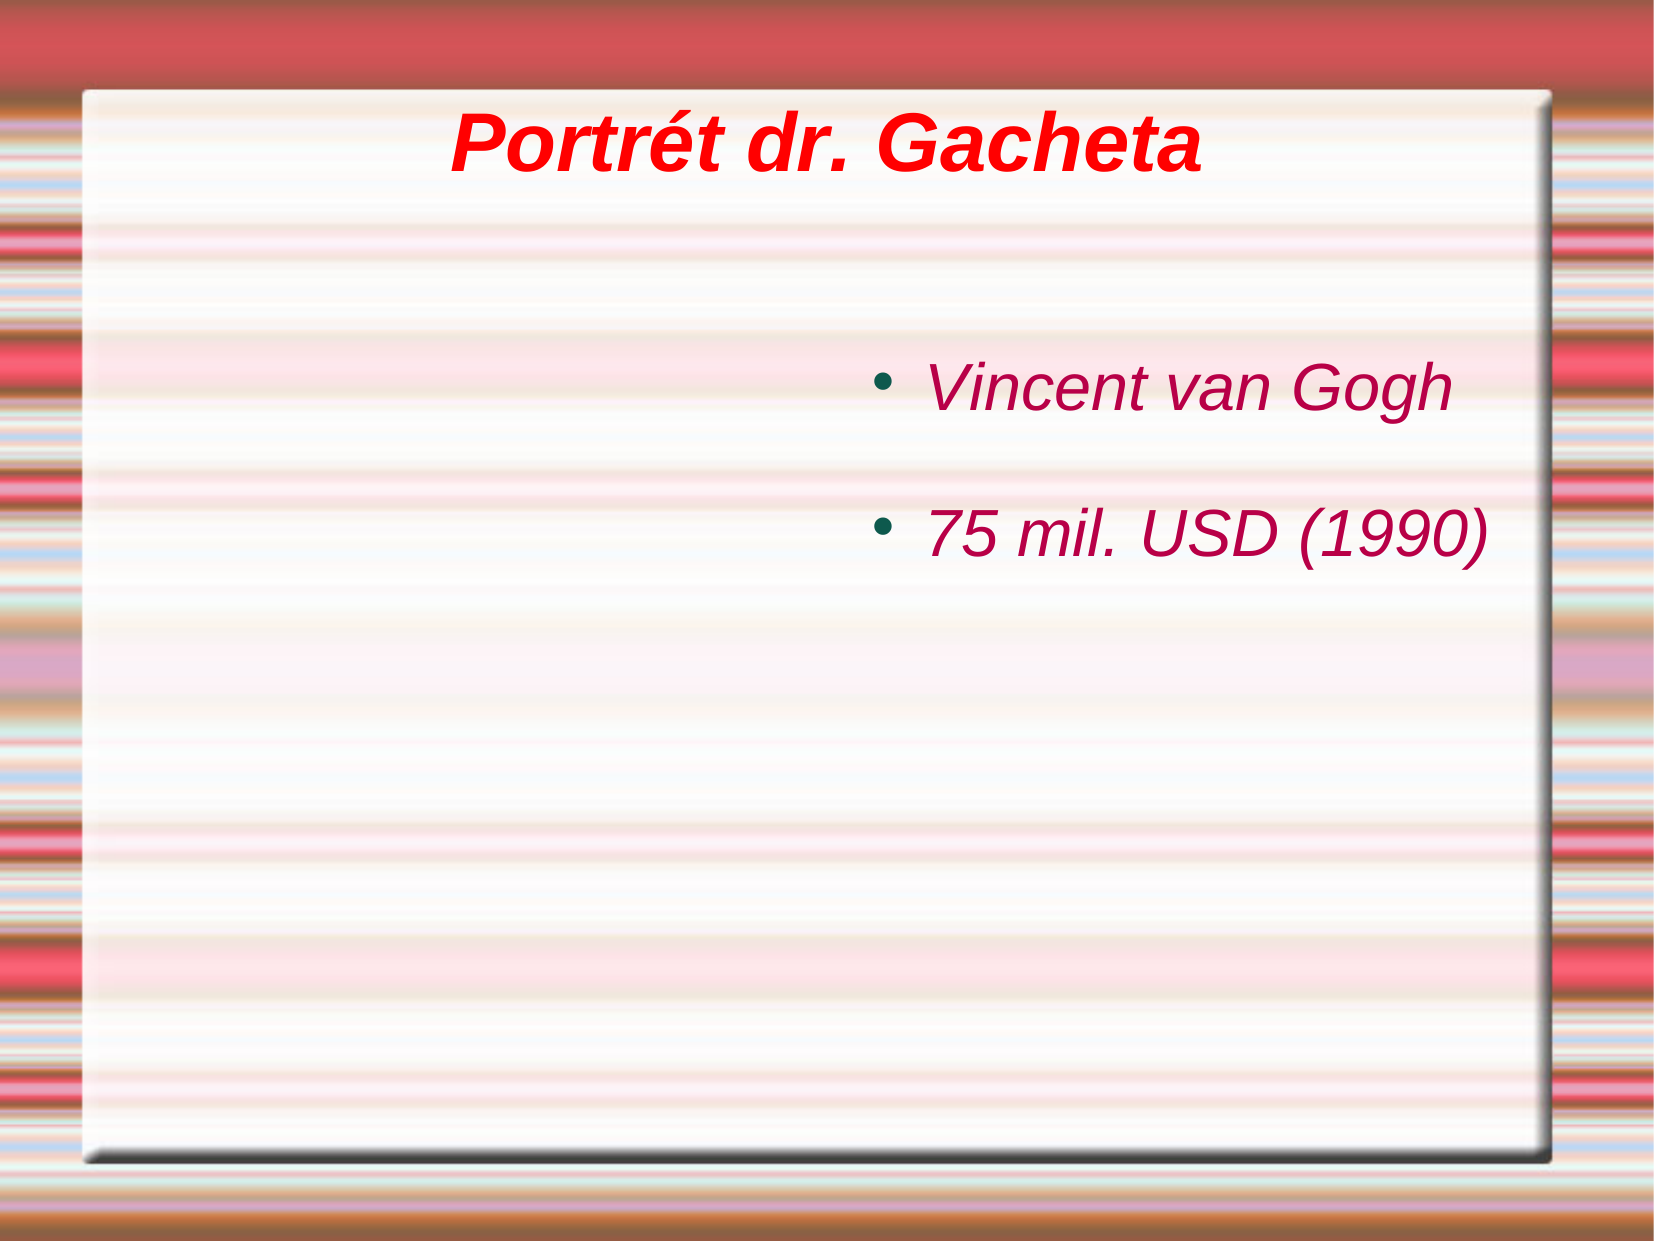

# Portrét dr. Gacheta
Vincent van Gogh
75 mil. USD (1990)‏